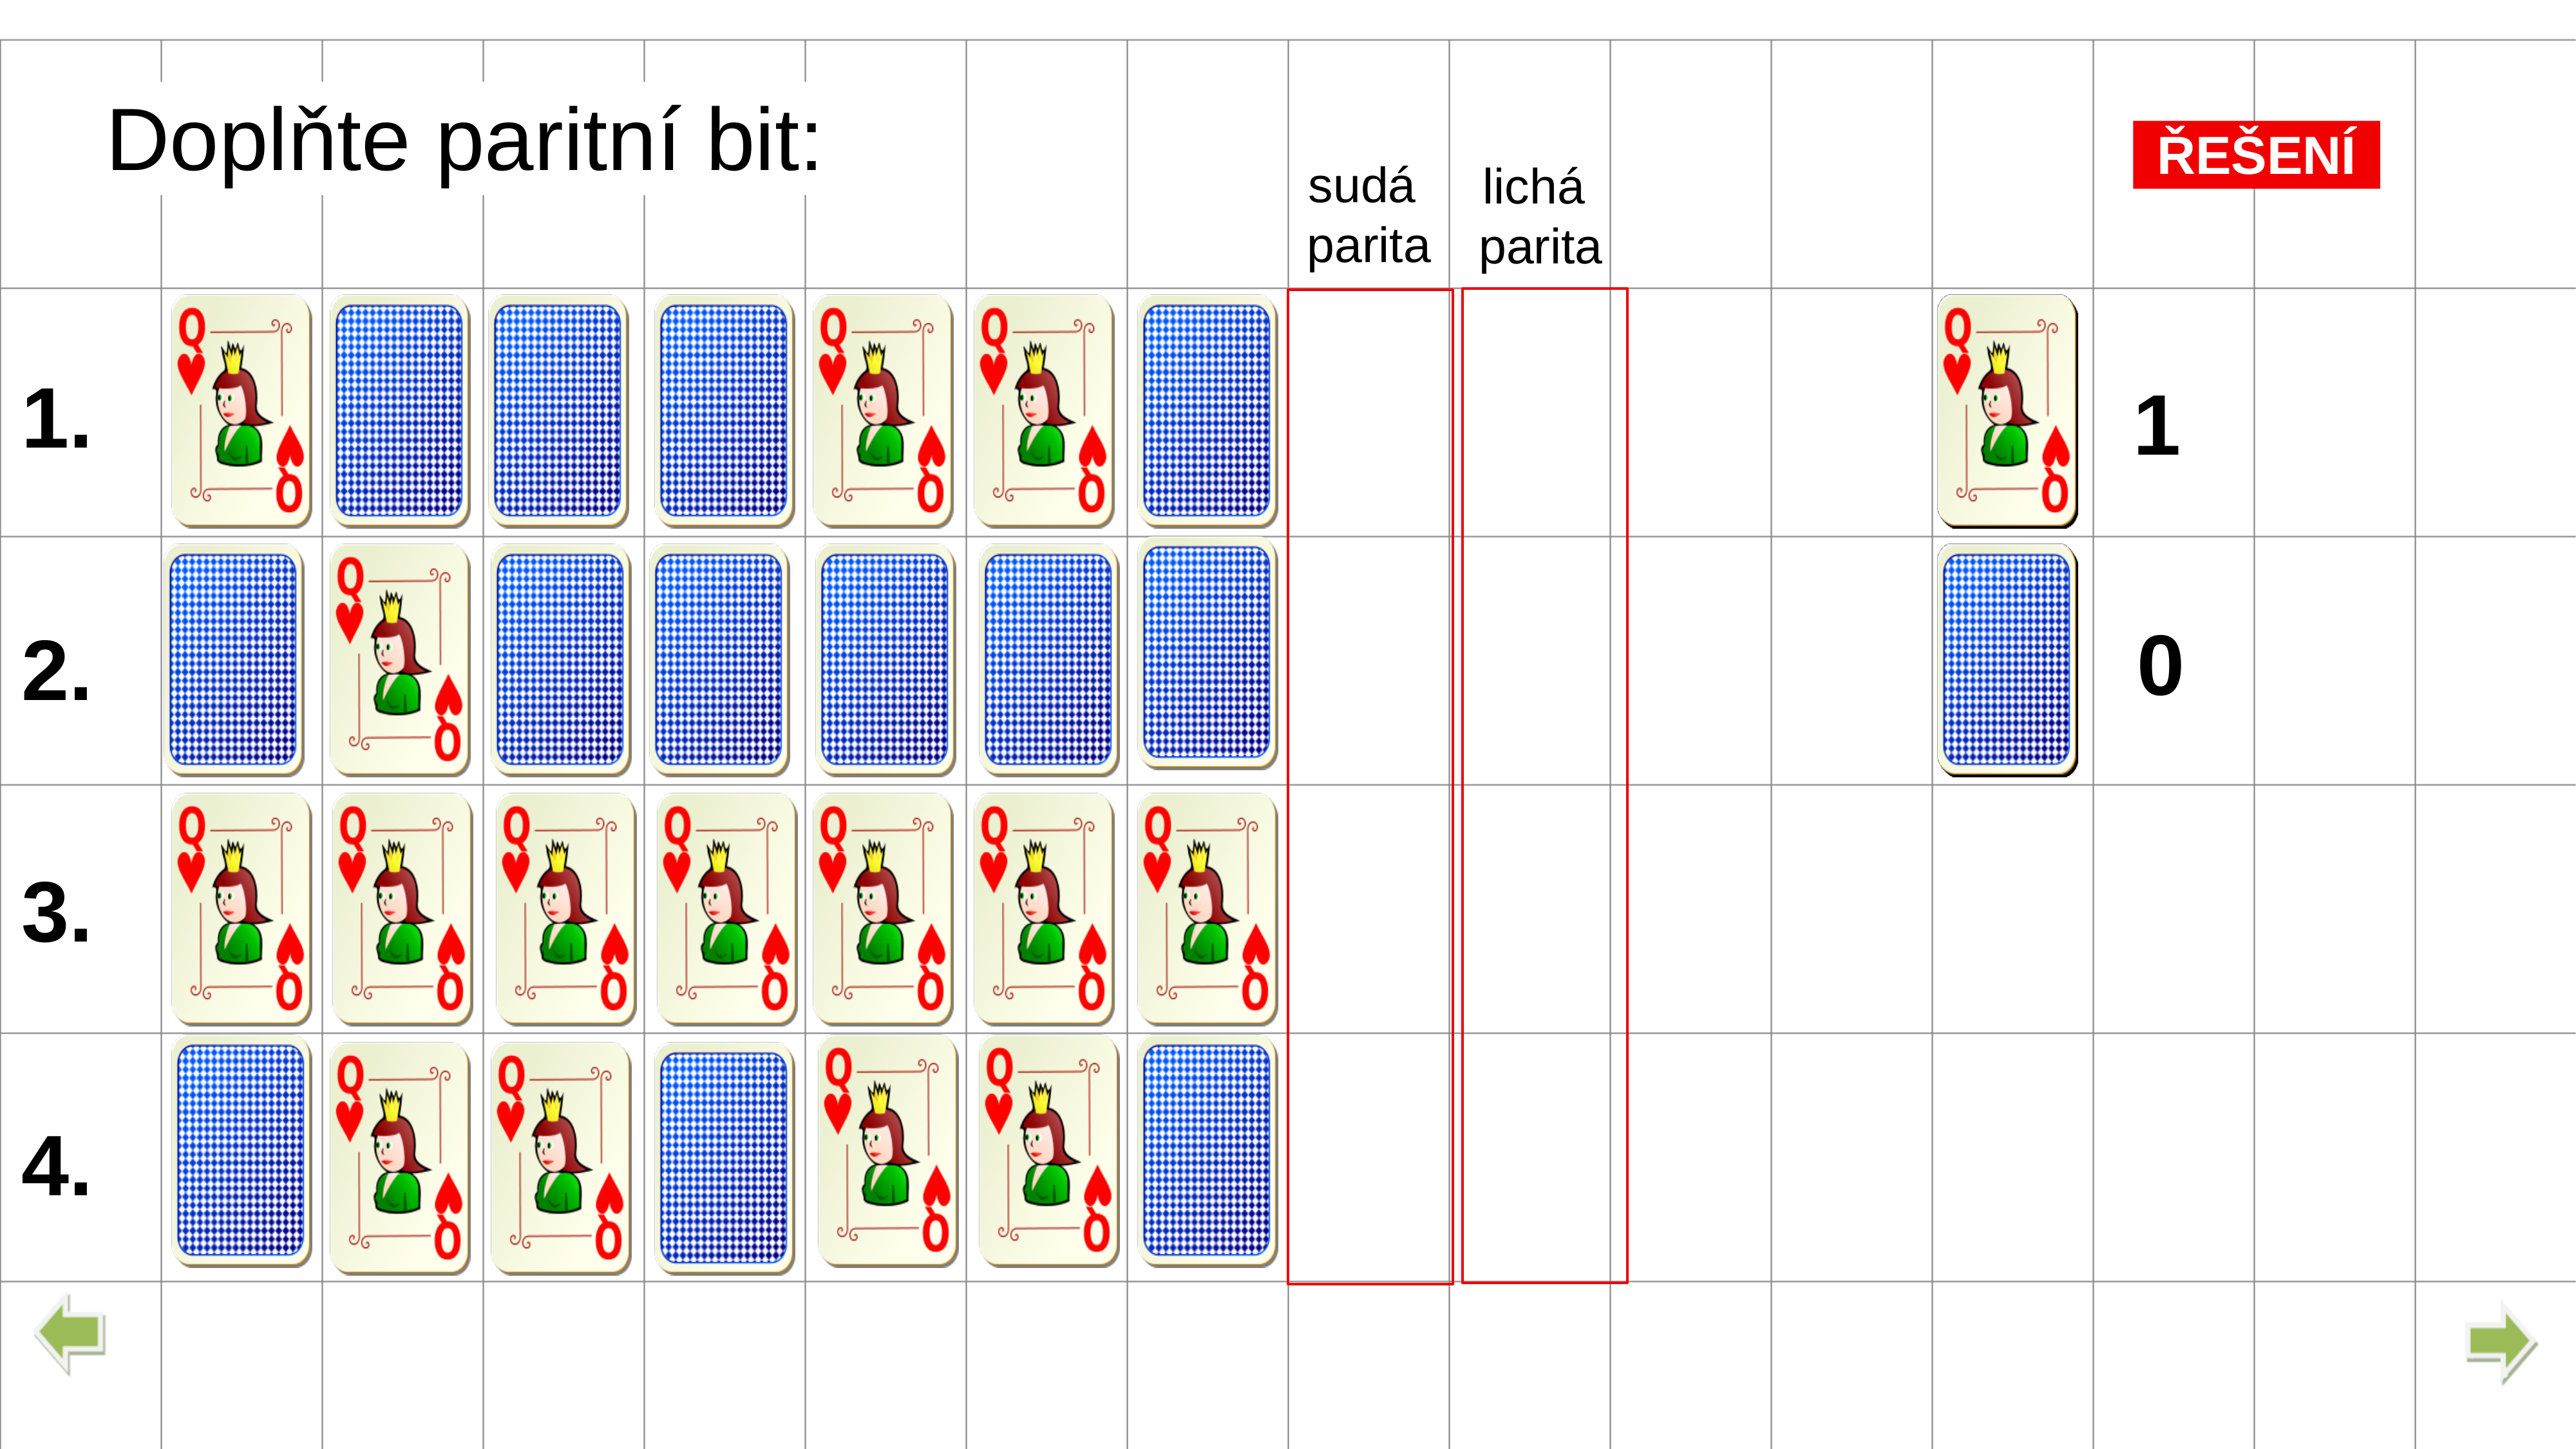

Doplňte paritní bit:
ŘEŠENÍ
sudá
parita
lichá
parita
1.
1
0
2.
3.
4.